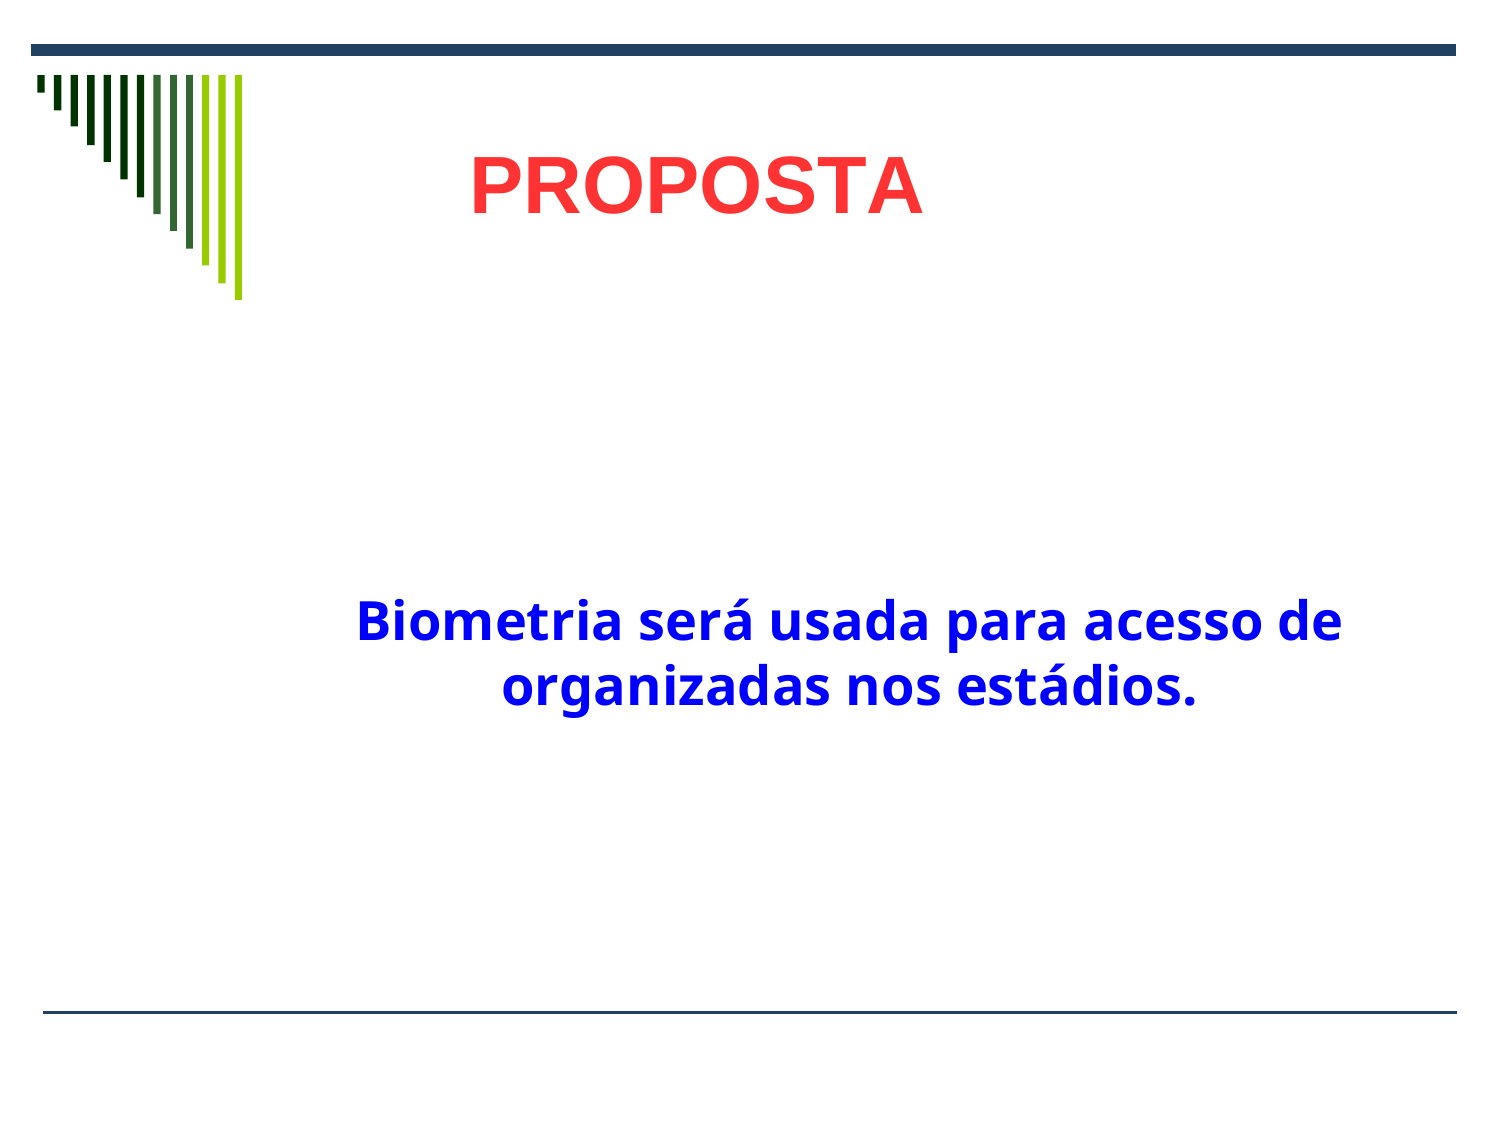

# PROPOSTA
Biometria será usada para acesso de organizadas nos estádios.